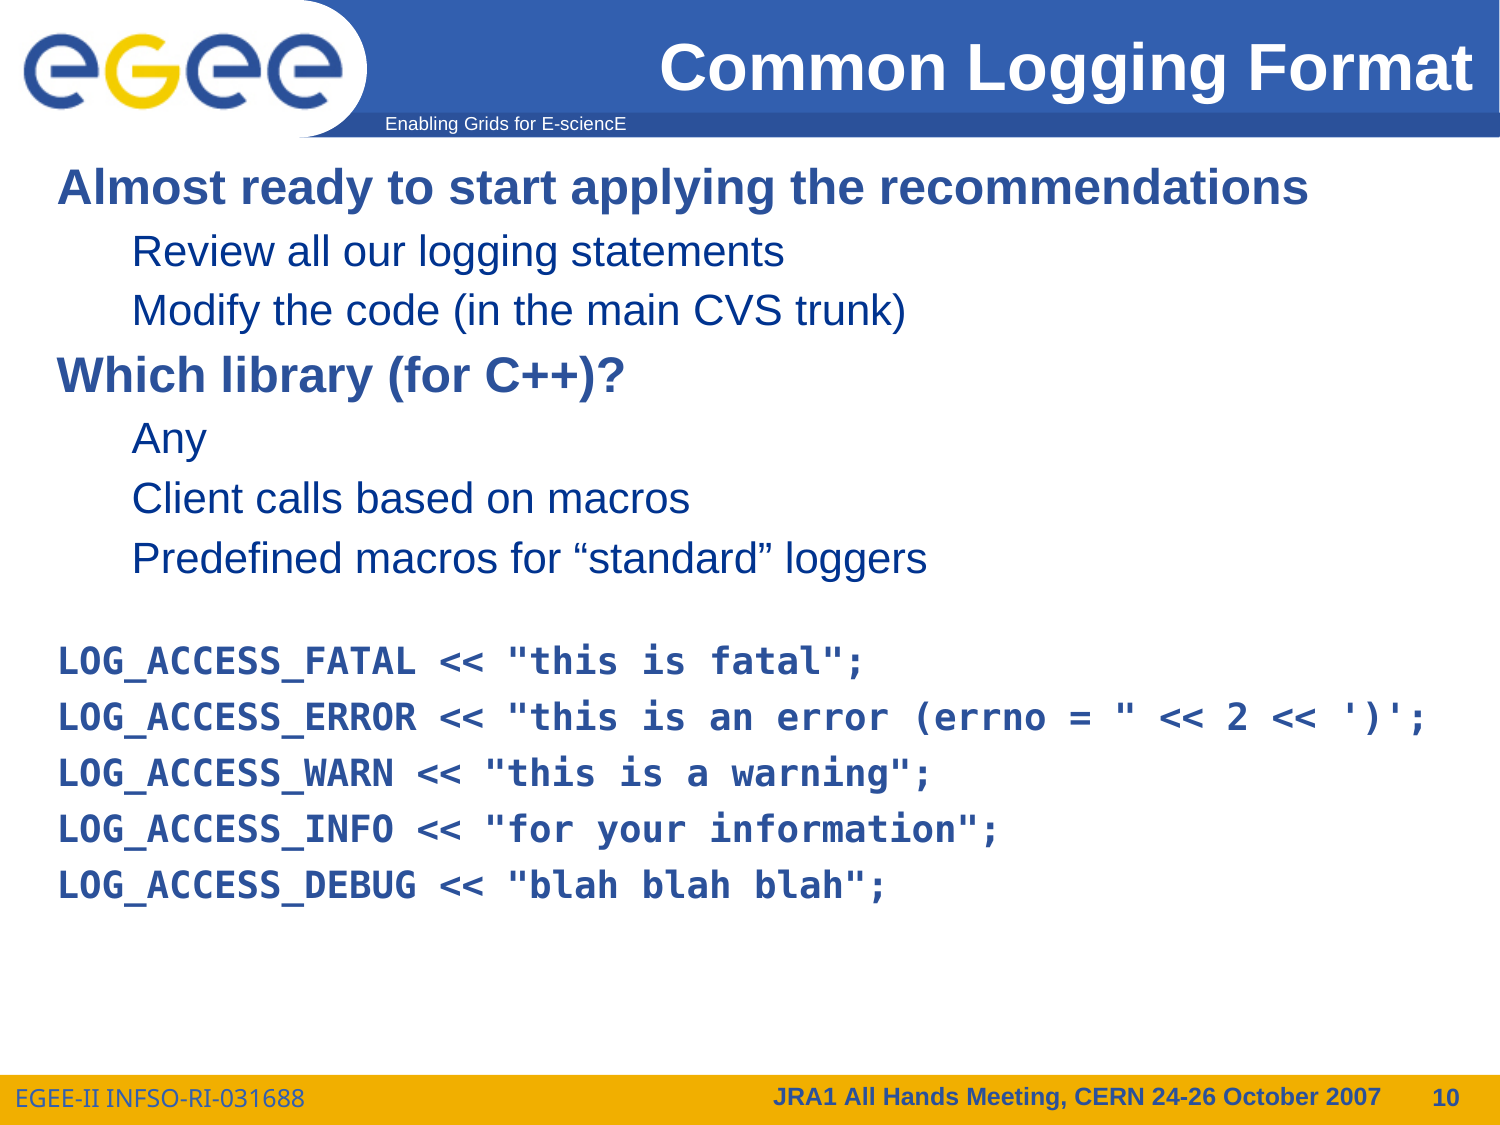

# Common Logging Format
Almost ready to start applying the recommendations
Review all our logging statements
Modify the code (in the main CVS trunk)
Which library (for C++)?
Any
Client calls based on macros
Predefined macros for “standard” loggers
LOG_ACCESS_FATAL << "this is fatal";
LOG_ACCESS_ERROR << "this is an error (errno = " << 2 << ')';
LOG_ACCESS_WARN << "this is a warning";
LOG_ACCESS_INFO << "for your information";
LOG_ACCESS_DEBUG << "blah blah blah";
JRA1 All Hands Meeting, CERN 24-26 October 2007
10